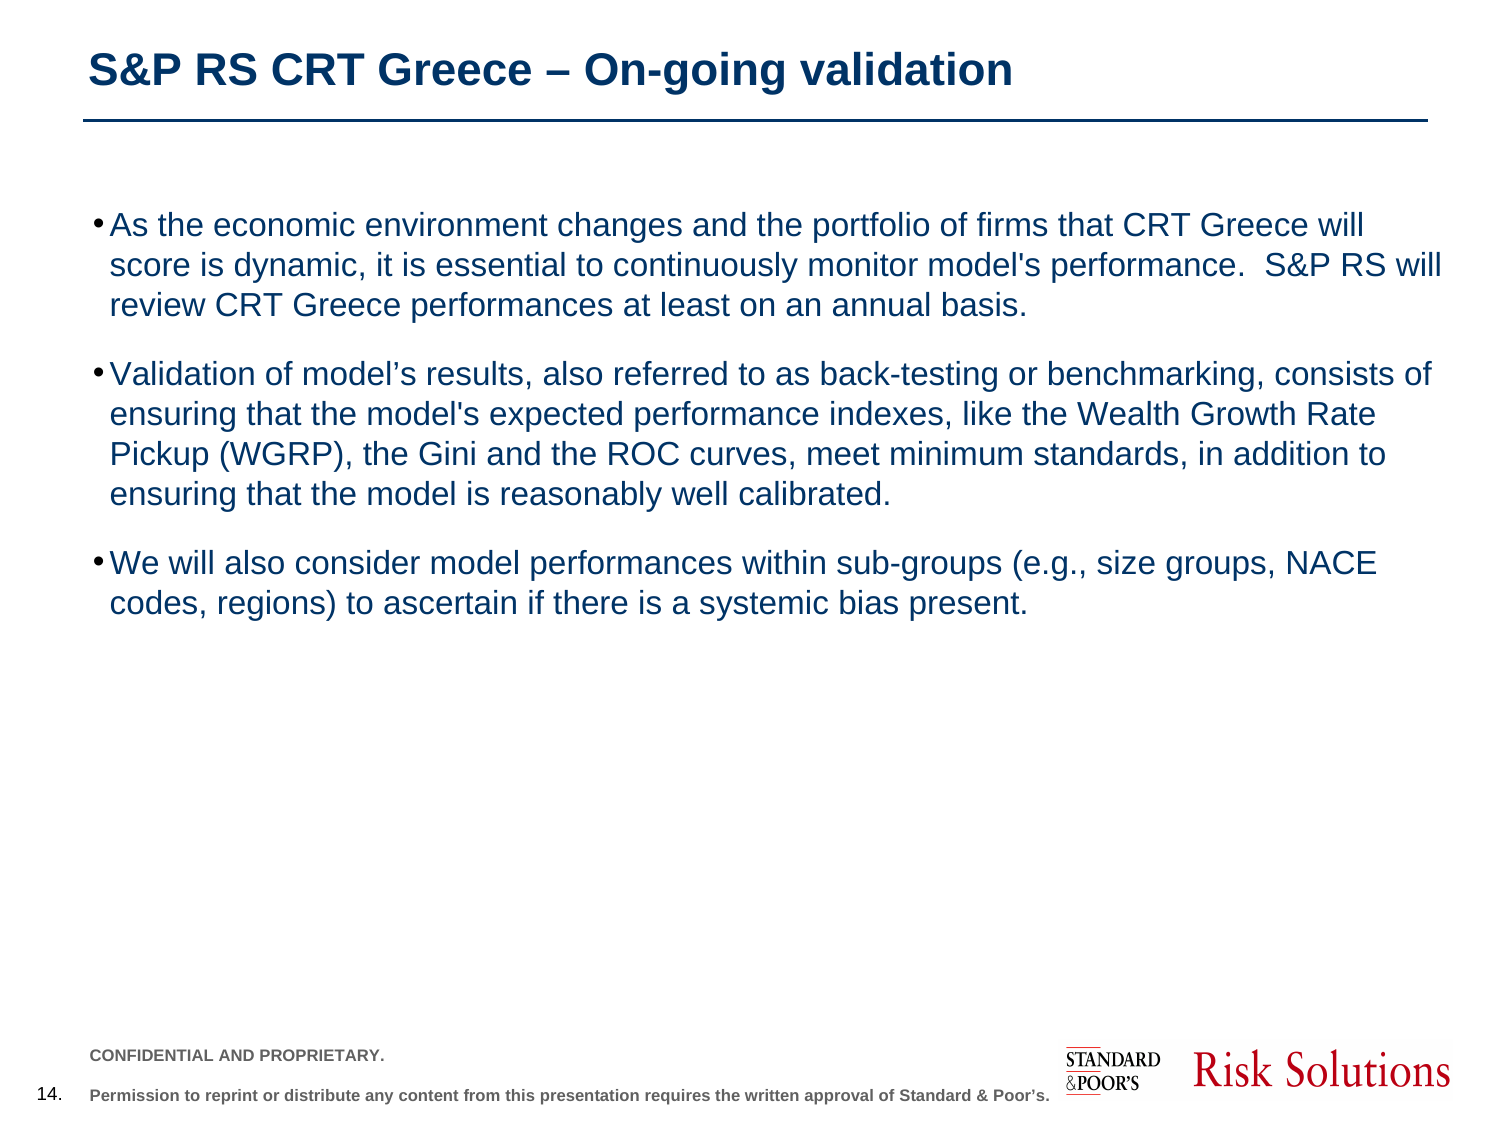

S&P RS CRT Greece – On-going validation
As the economic environment changes and the portfolio of firms that CRT Greece will score is dynamic, it is essential to continuously monitor model's performance. S&P RS will review CRT Greece performances at least on an annual basis.
Validation of model’s results, also referred to as back-testing or benchmarking, consists of ensuring that the model's expected performance indexes, like the Wealth Growth Rate Pickup (WGRP), the Gini and the ROC curves, meet minimum standards, in addition to ensuring that the model is reasonably well calibrated.
We will also consider model performances within sub-groups (e.g., size groups, NACE codes, regions) to ascertain if there is a systemic bias present.